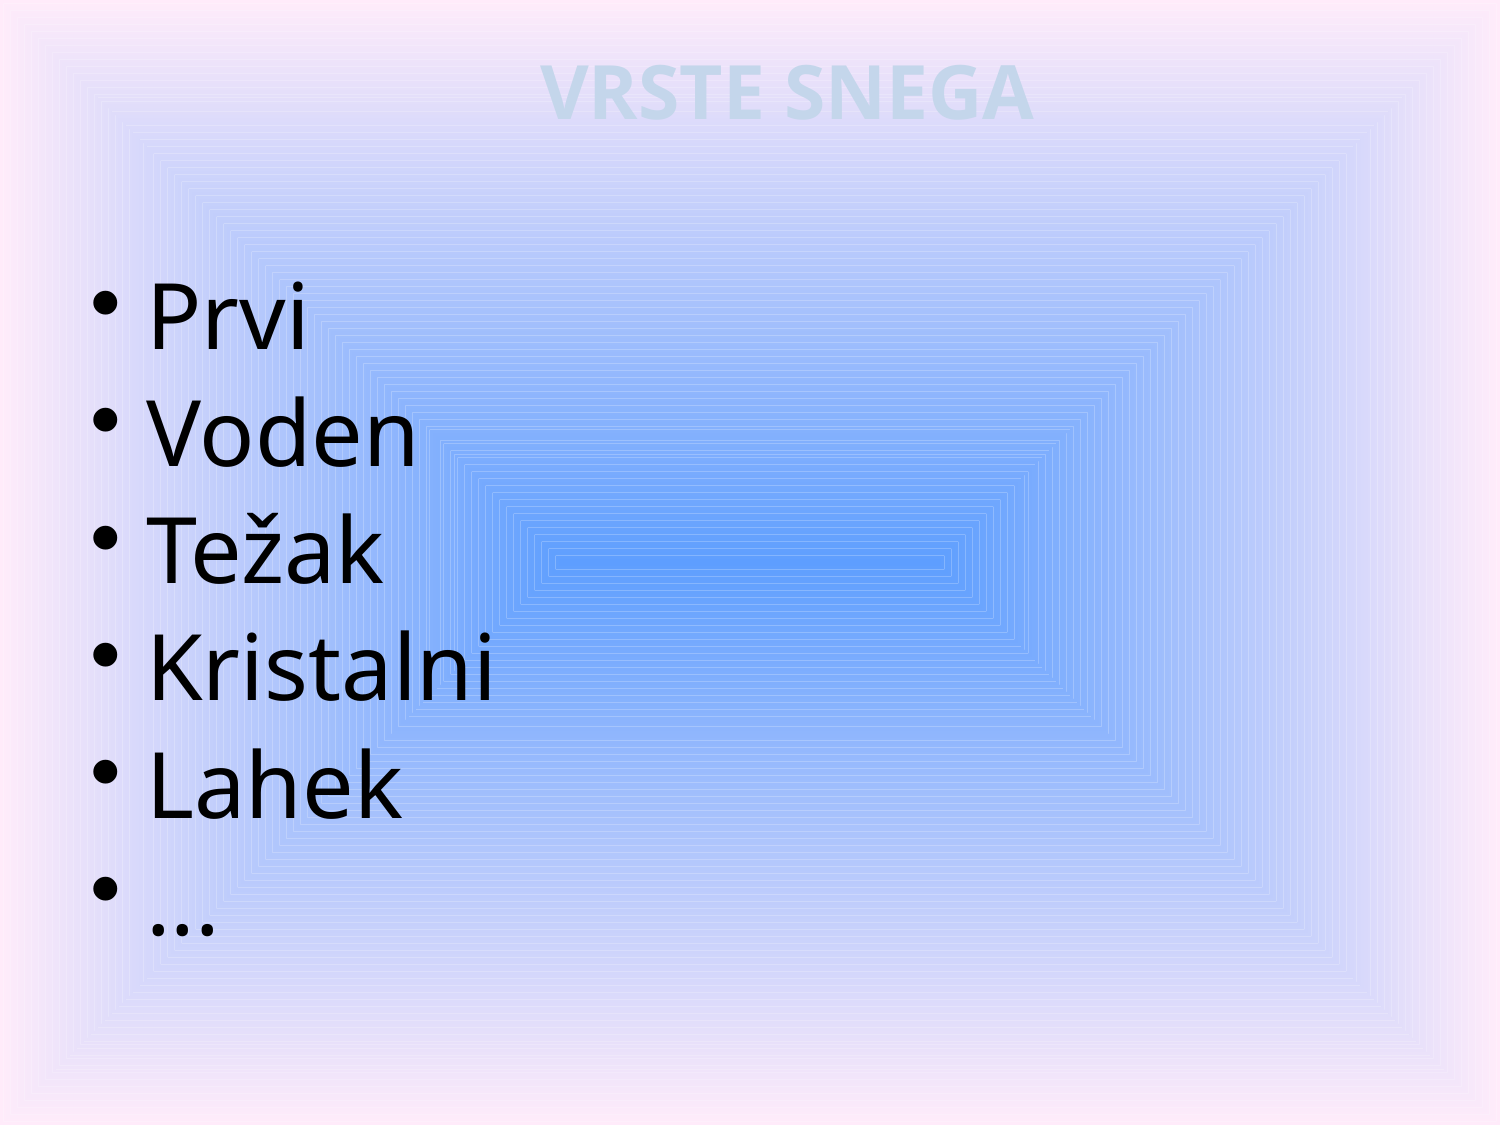

VRSTE SNEGA
# Prvi
Voden
Težak
Kristalni
Lahek
...